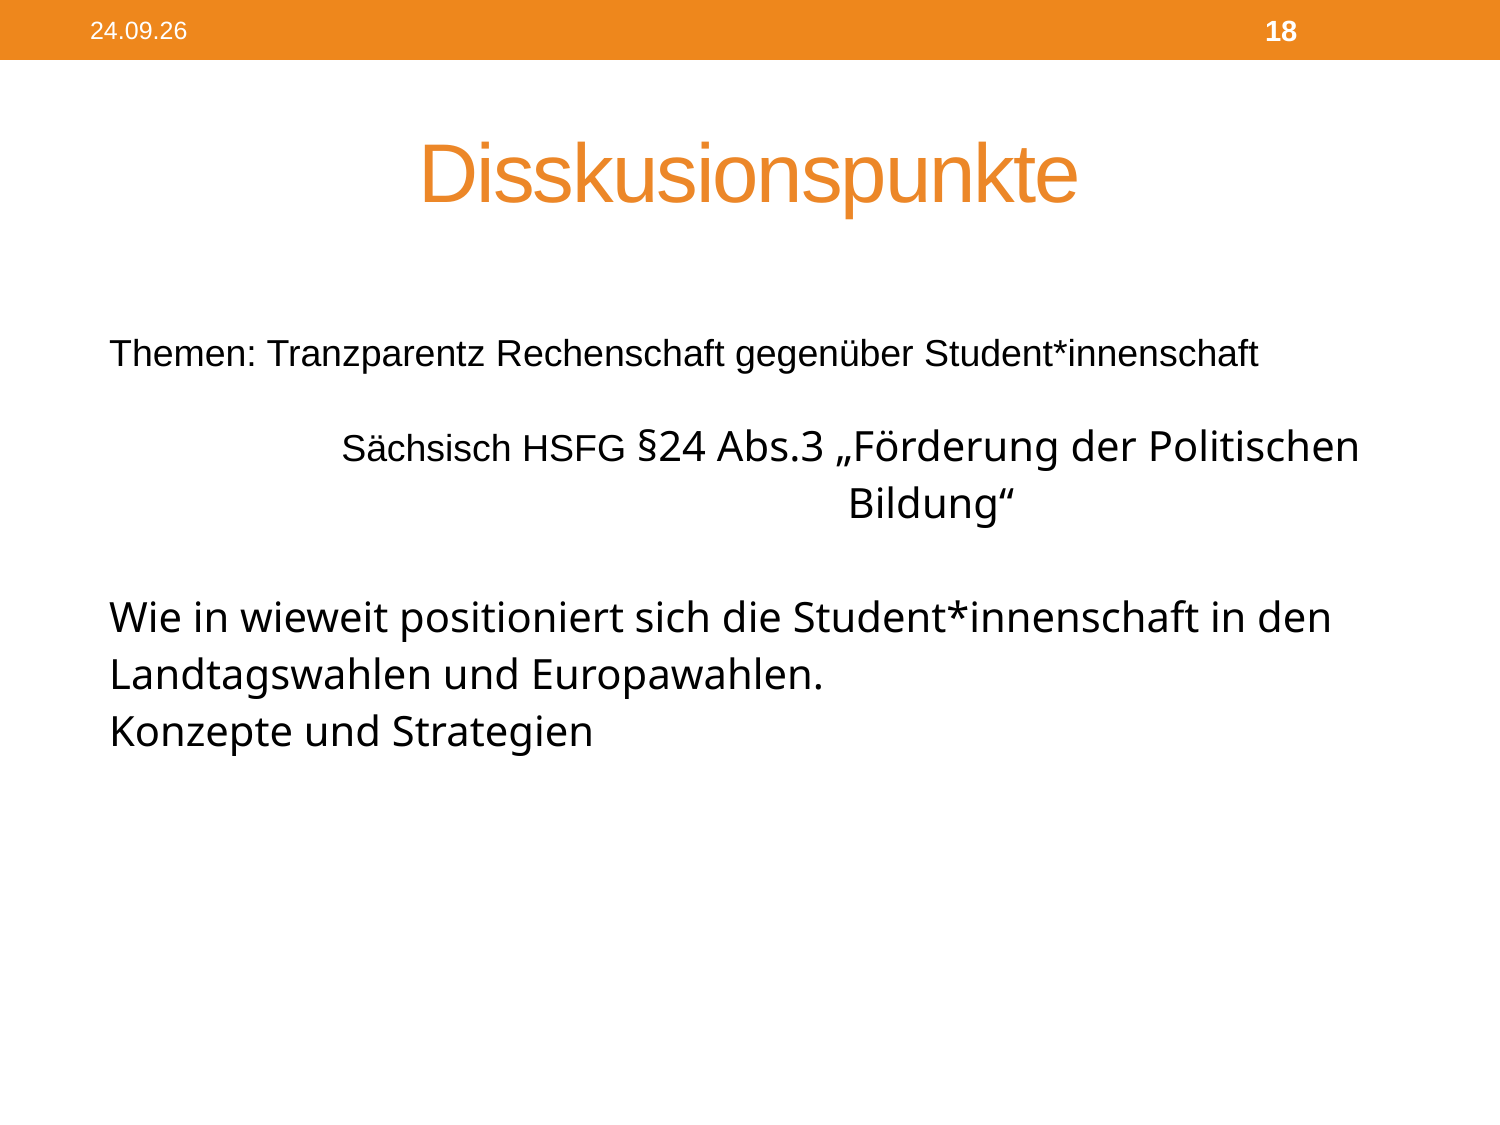

# Disskusionspunkte
Themen: Tranzparentz Rechenschaft gegenüber Student*innenschaft
			 Sächsisch HSFG §24 Abs.3 „Förderung der Politischen 											Bildung“
Wie in wieweit positioniert sich die Student*innenschaft in den Landtagswahlen und Europawahlen.
Konzepte und Strategien